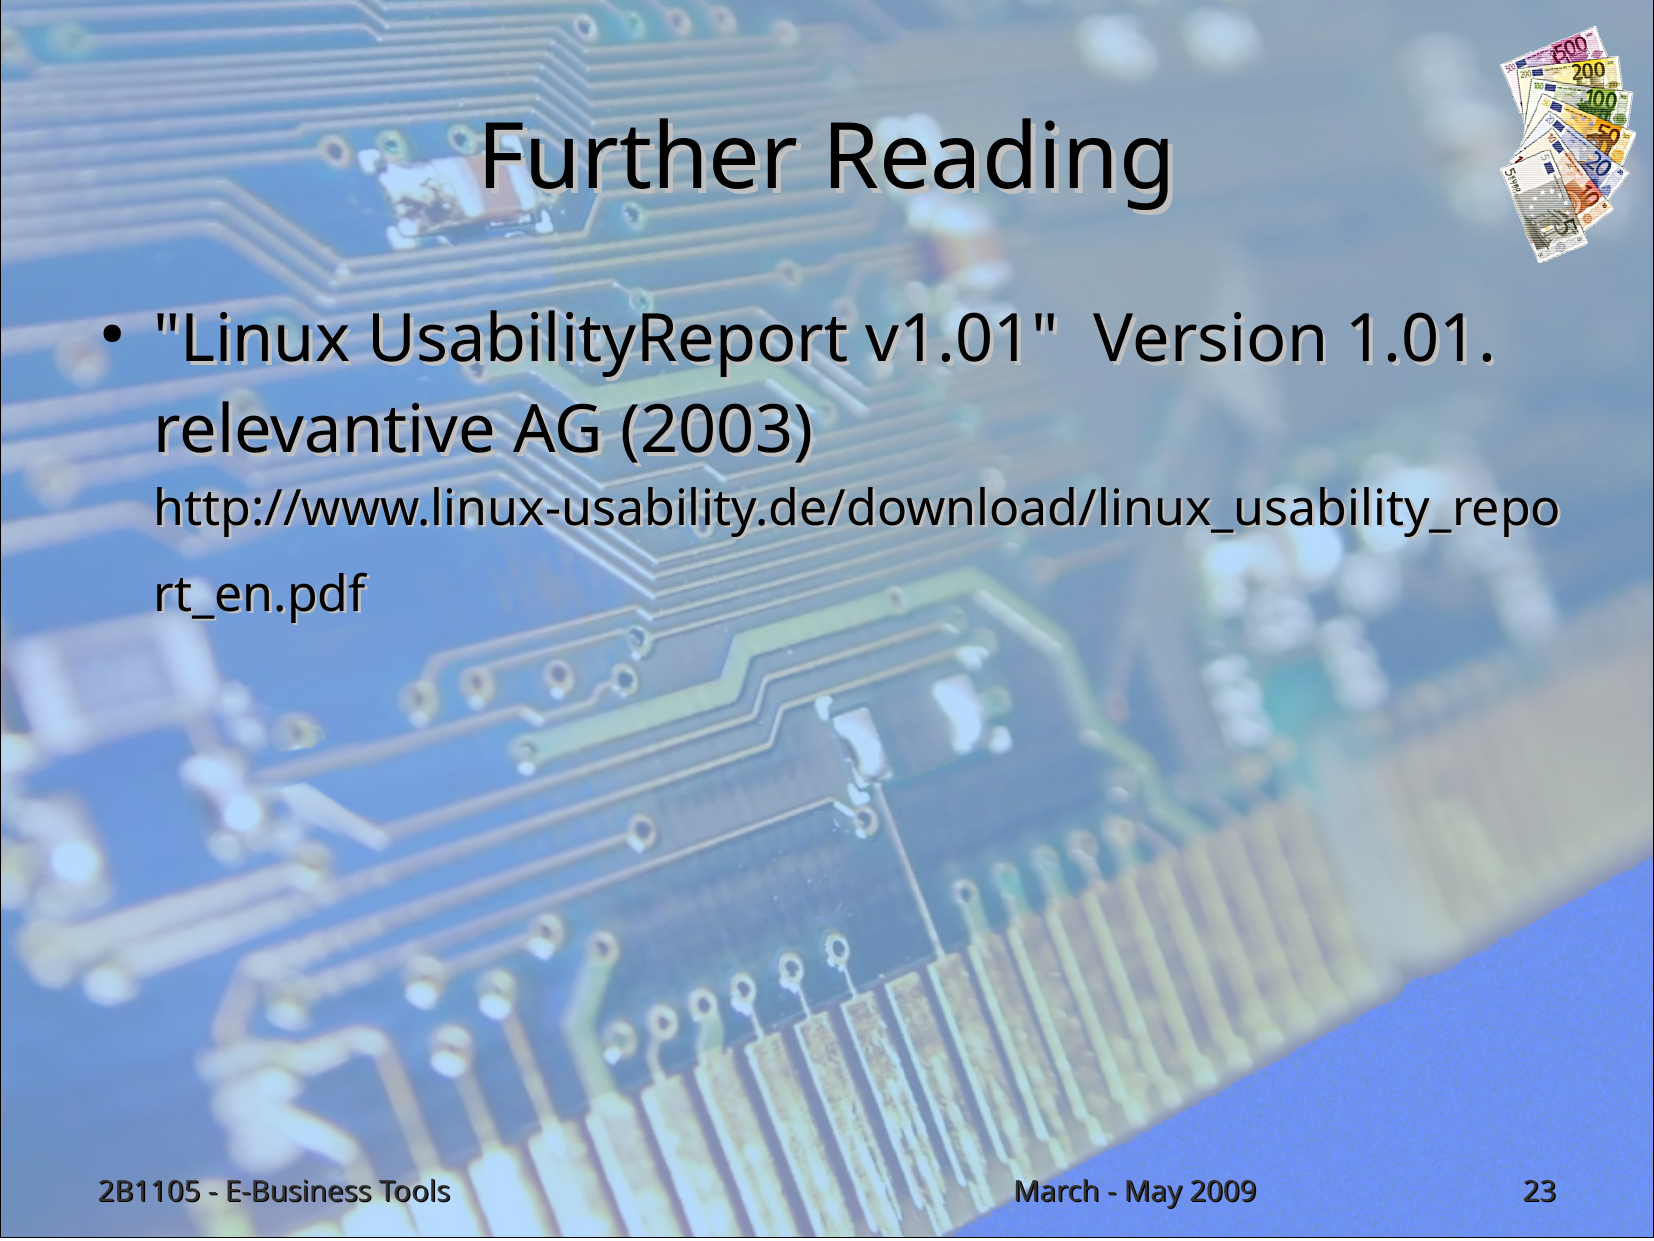

# Further Reading
"Linux UsabilityReport v1.01" Version 1.01. relevantive AG (2003)
http://www.linux-usability.de/download/linux_usability_report_en.pdf